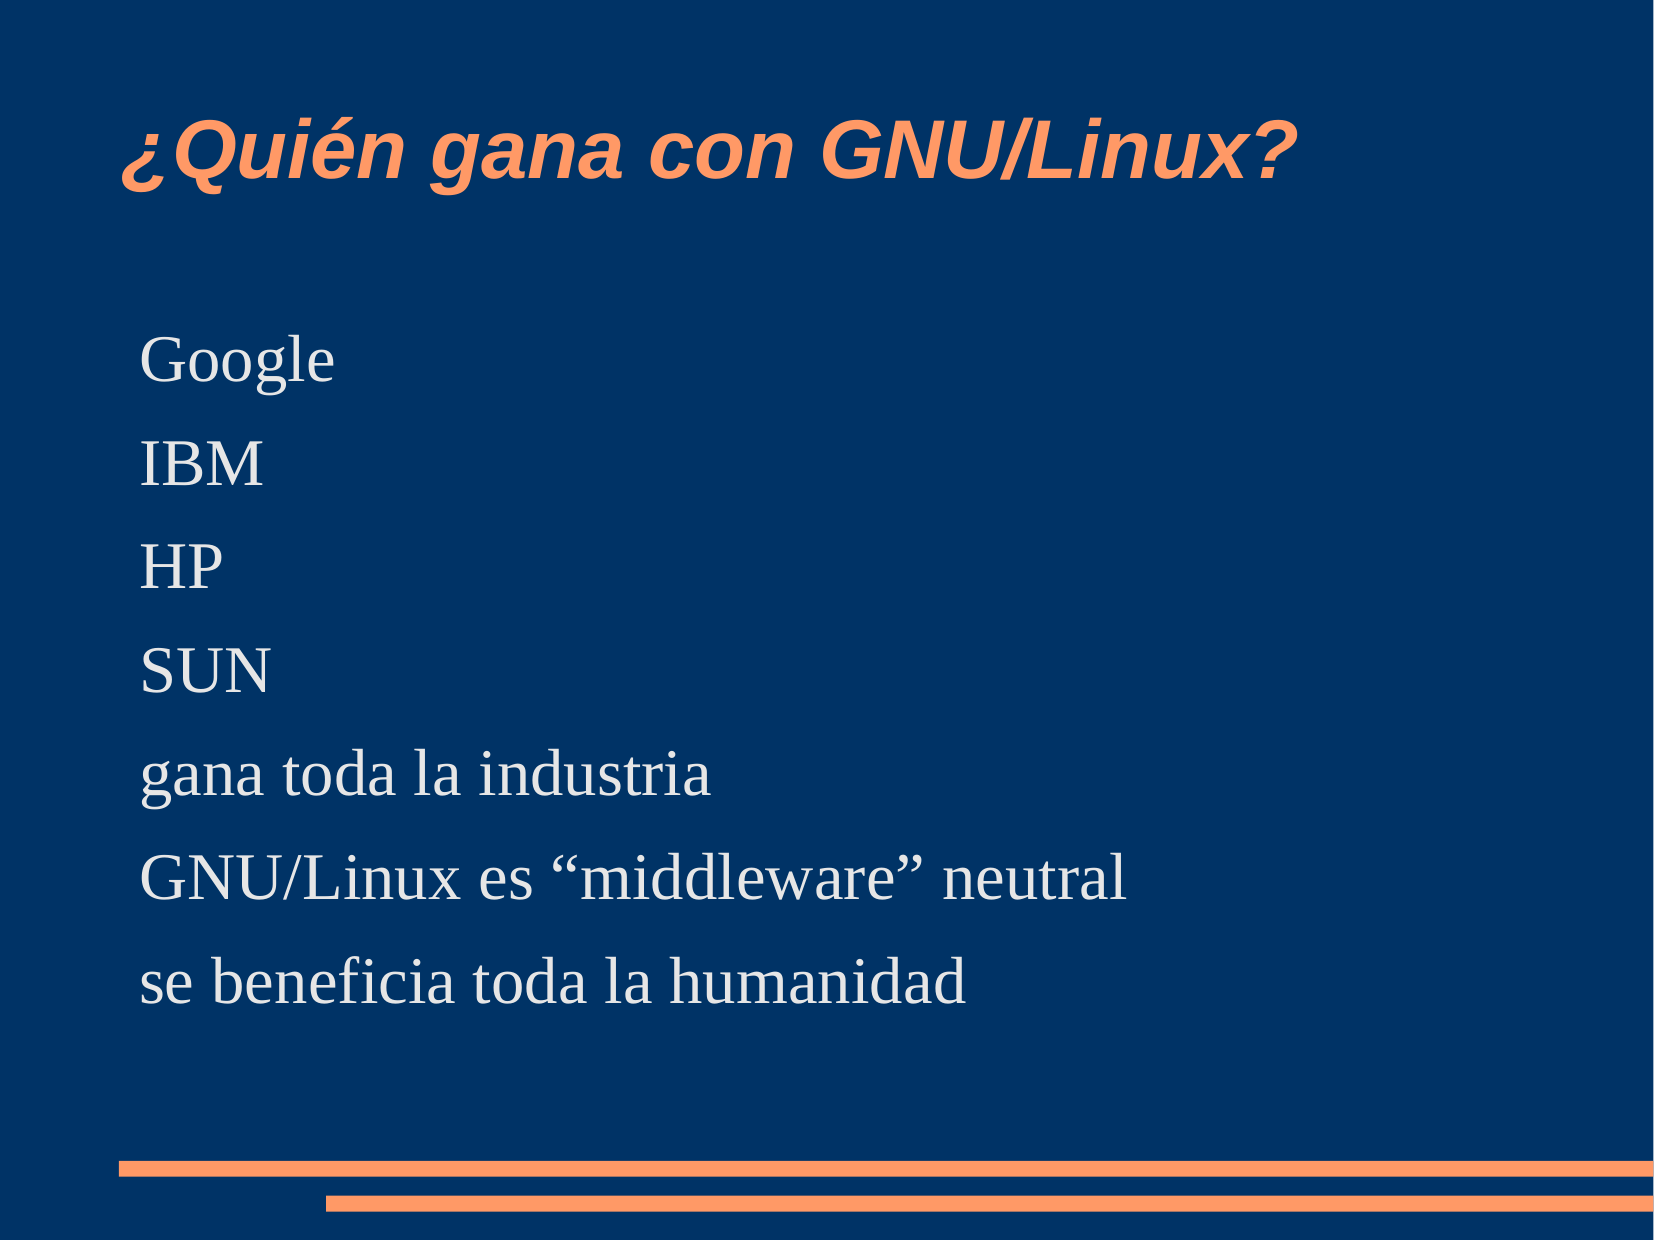

# ¿Quién gana con GNU/Linux?
Google
IBM
HP
SUN
gana toda la industria
GNU/Linux es “middleware” neutral
se beneficia toda la humanidad